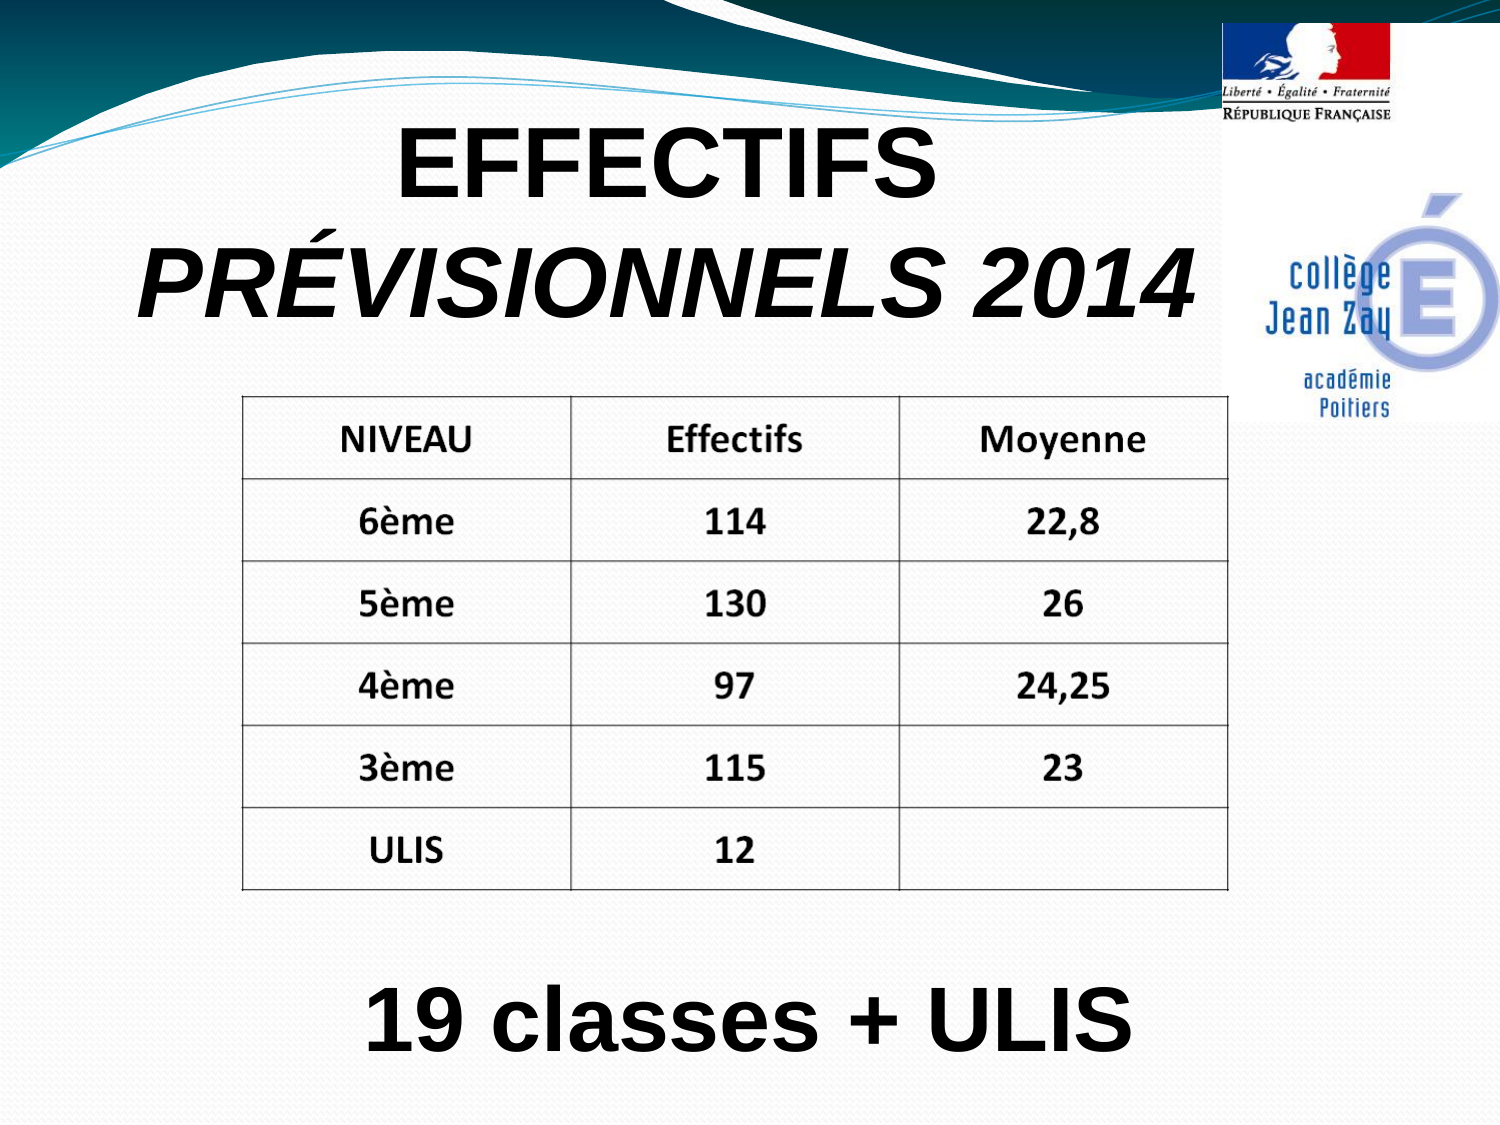

EFFECTIFS PRÉVISIONNELS 2014
19 classes + ULIS